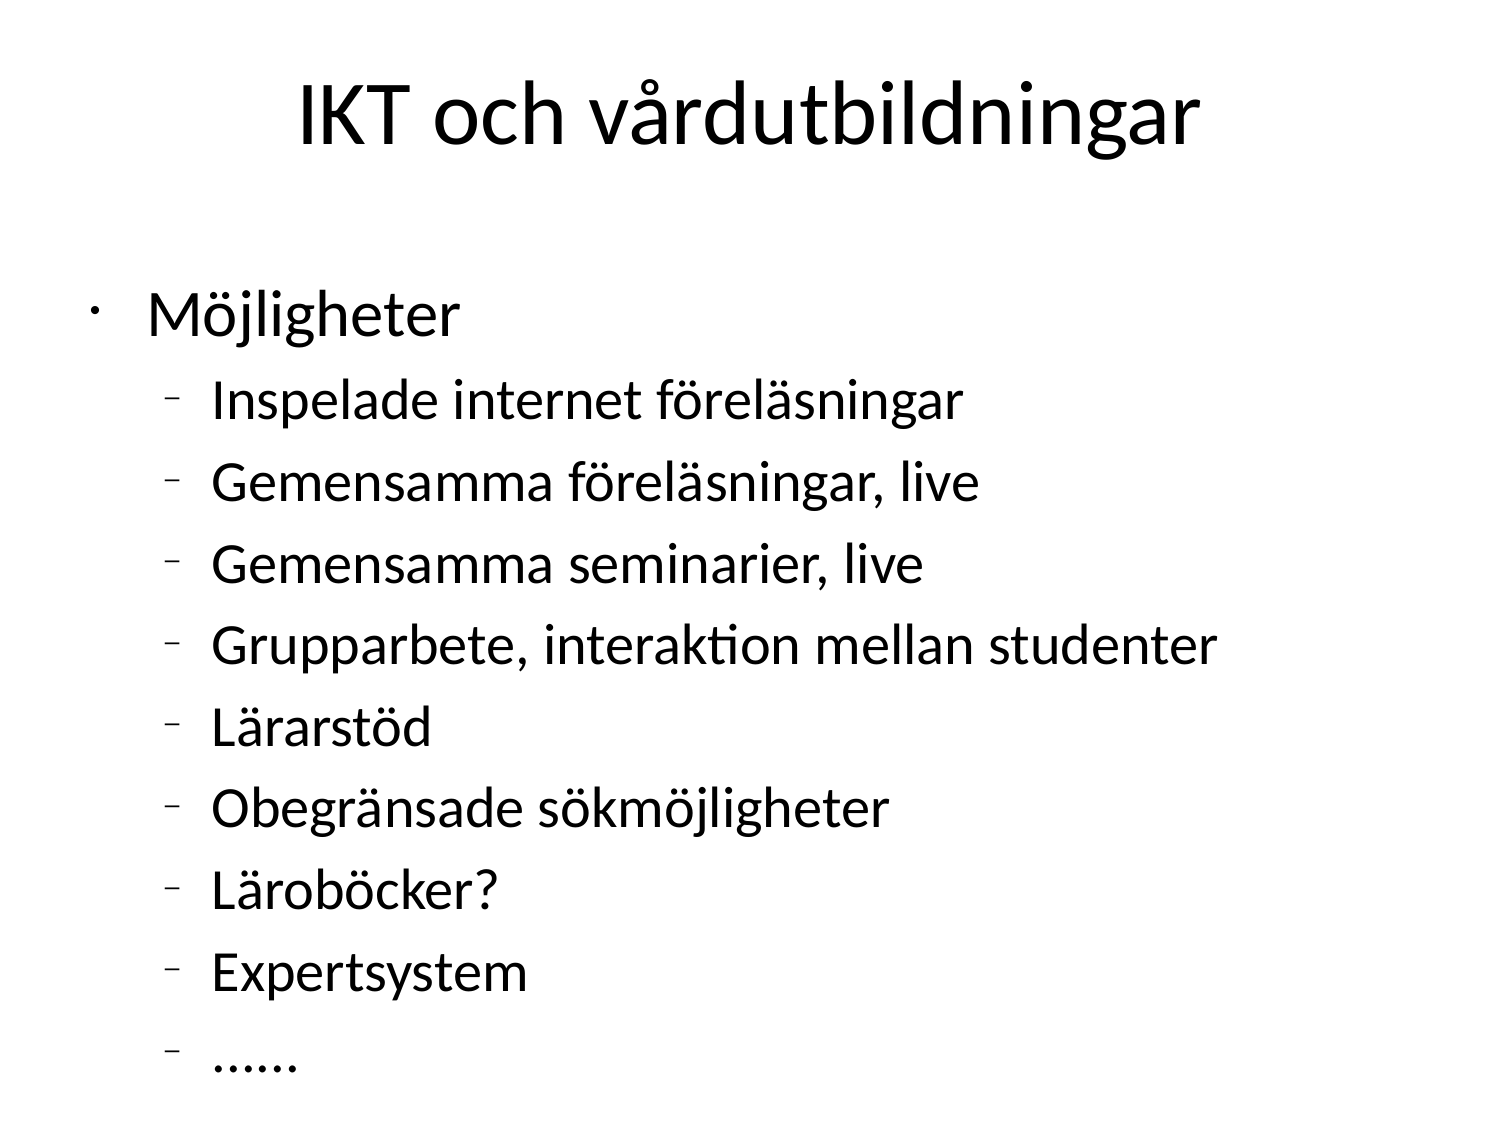

# IKT och vårdutbildningar
Möjligheter
Inspelade internet föreläsningar
Gemensamma föreläsningar, live
Gemensamma seminarier, live
Grupparbete, interaktion mellan studenter
Lärarstöd
Obegränsade sökmöjligheter
Läroböcker?
Expertsystem
......